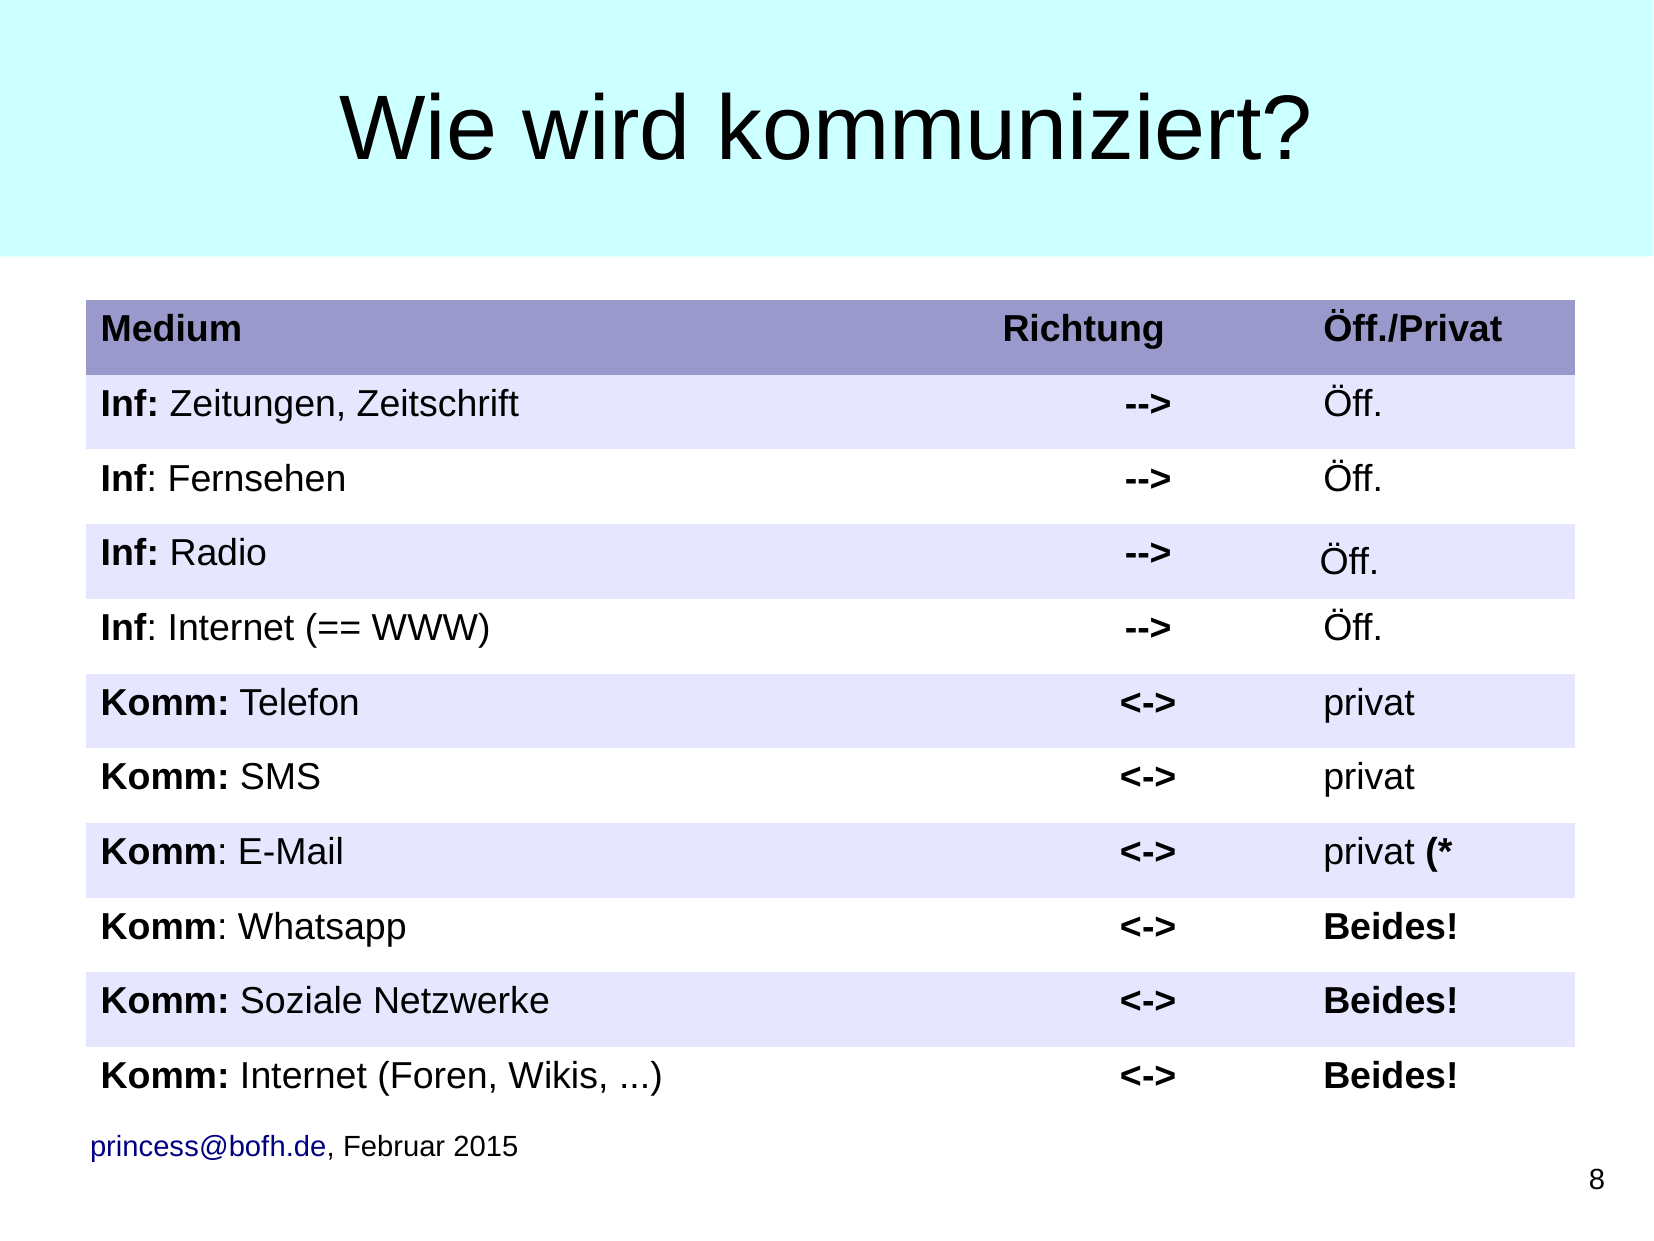

# Wie wird kommuniziert?
| Medium | Richtung | Öff./Privat |
| --- | --- | --- |
| Inf: Zeitungen, Zeitschrift | --> | Öff. |
| Inf: Fernsehen | --> | Öff. |
| Inf: Radio | --> | |
| Inf: Internet (== WWW) | --> | Öff. |
| Komm: Telefon | <-> | privat |
| Komm: SMS | <-> | privat |
| Komm: E-Mail | <-> | privat (\* |
| Komm: Whatsapp | <-> | Beides! |
| Komm: Soziale Netzwerke | <-> | Beides! |
| Komm: Internet (Foren, Wikis, ...) | <-> | Beides! |
Öff.
Andi @ Furtwangen 2015